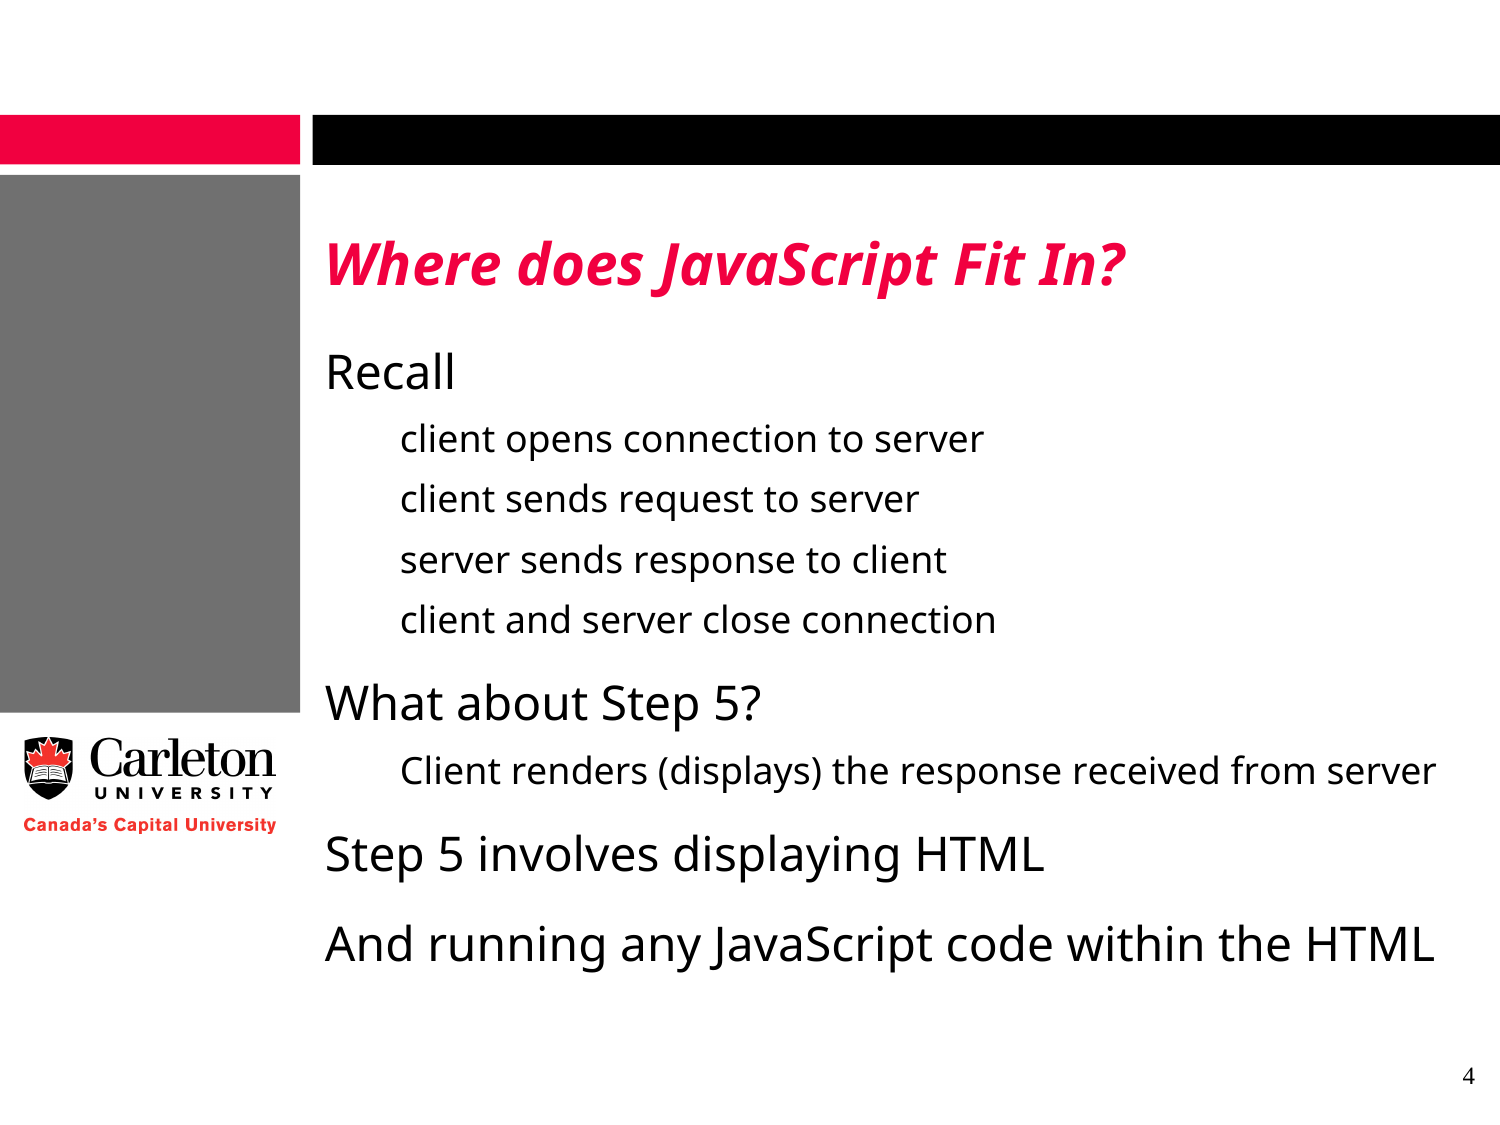

# Where does JavaScript Fit In?
Recall
client opens connection to server
client sends request to server
server sends response to client
client and server close connection
What about Step 5?
Client renders (displays) the response received from server
Step 5 involves displaying HTML
And running any JavaScript code within the HTML
4